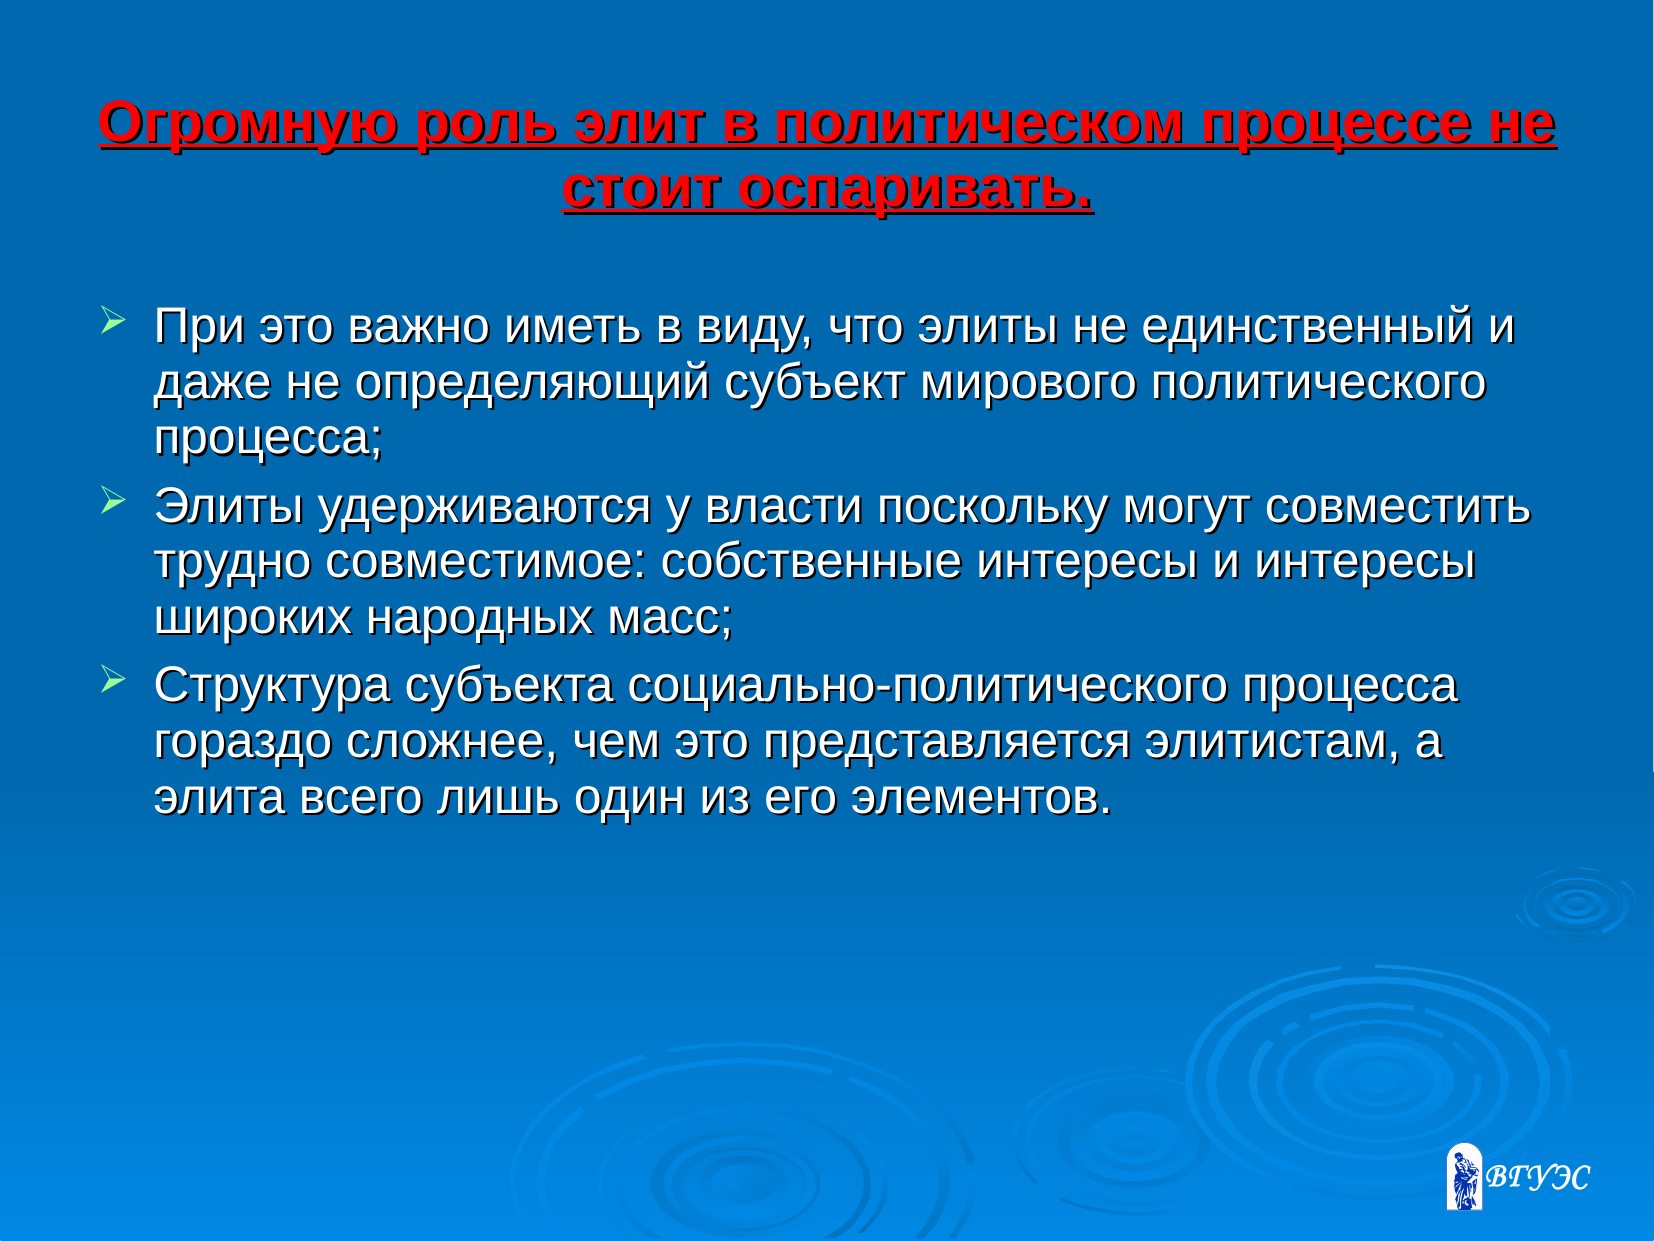

# Огромную роль элит в политическом процессе не стоит оспаривать.
При это важно иметь в виду, что элиты не единственный и даже не определяющий субъект мирового политического процесса;
Элиты удерживаются у власти поскольку могут совместить трудно совместимое: собственные интересы и интересы широких народных масс;
Структура субъекта социально-политического процесса гораздо сложнее, чем это представляется элитистам, а элита всего лишь один из его элементов.